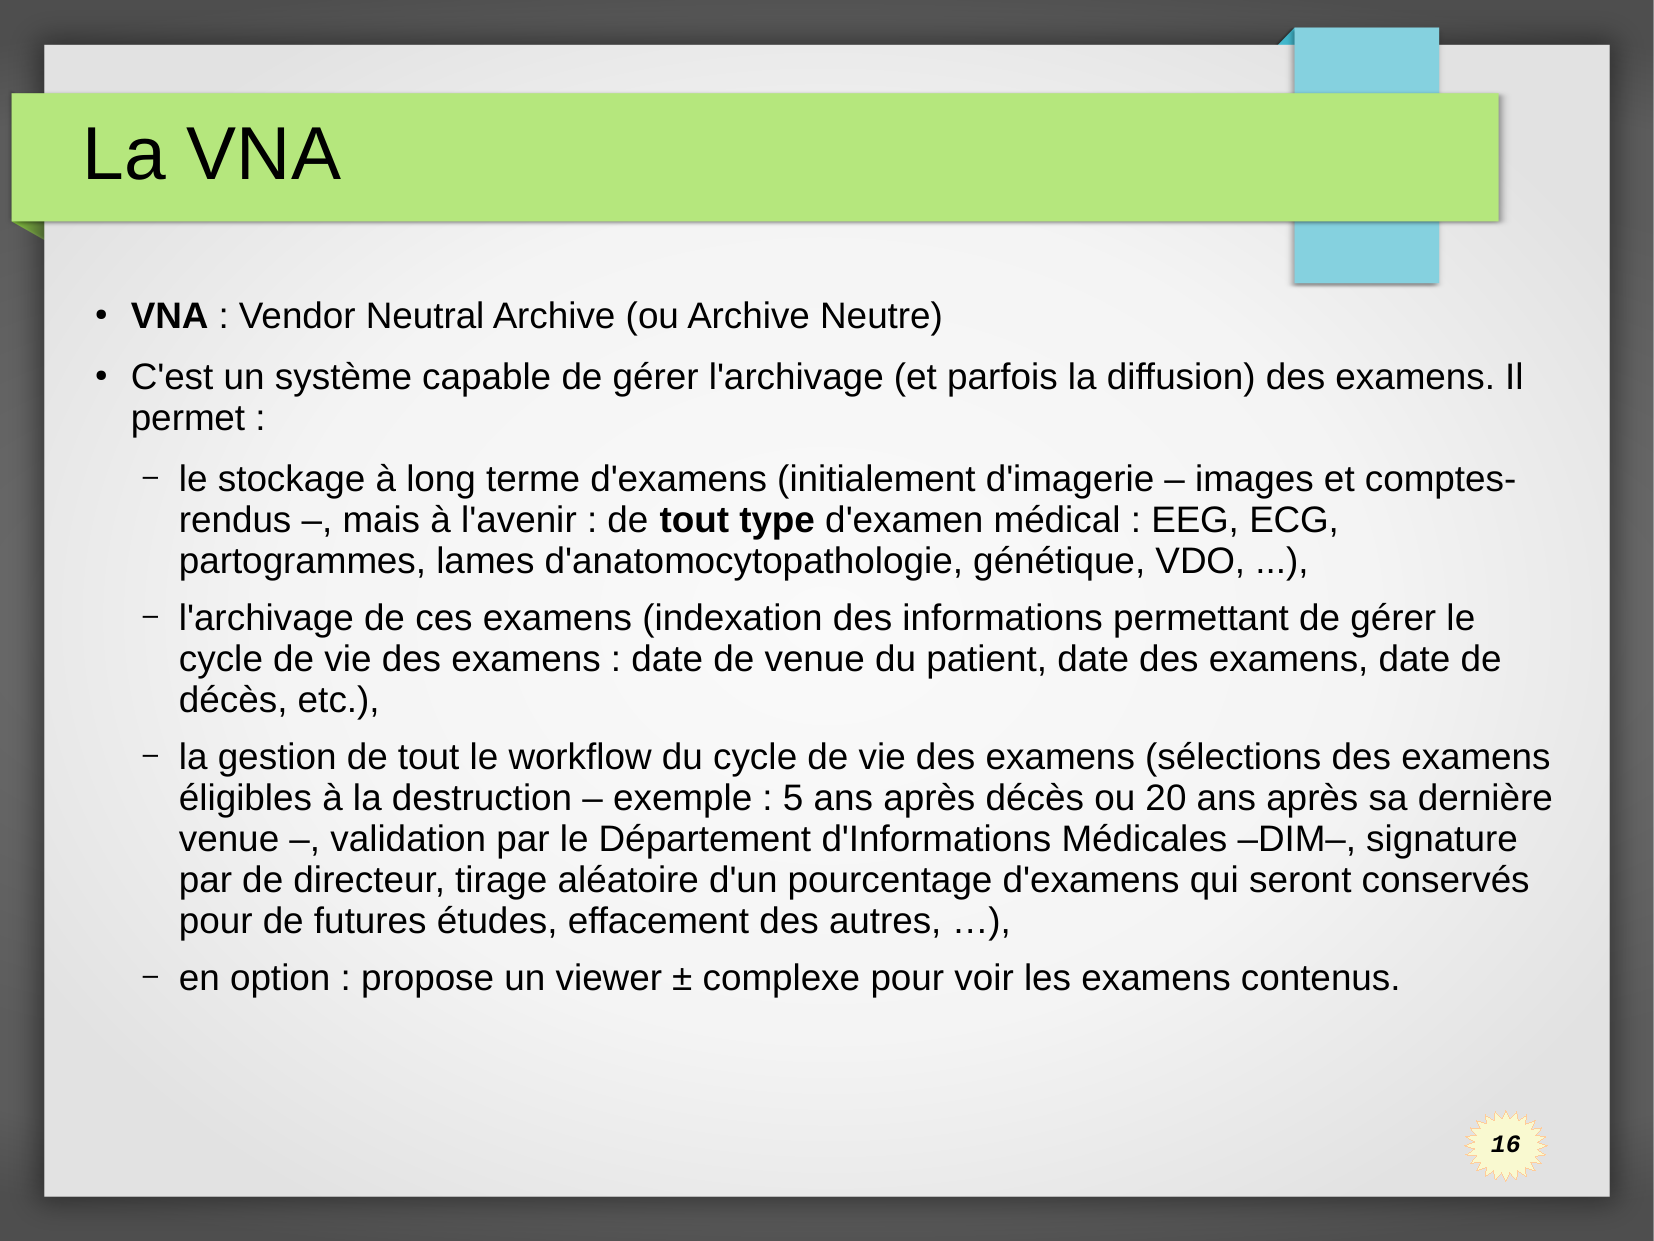

# La VNA
VNA : Vendor Neutral Archive (ou Archive Neutre)
C'est un système capable de gérer l'archivage (et parfois la diffusion) des examens. Il permet :
le stockage à long terme d'examens (initialement d'imagerie – images et comptes-rendus –, mais à l'avenir : de tout type d'examen médical : EEG, ECG, partogrammes, lames d'anatomocytopathologie, génétique, VDO, ...),
l'archivage de ces examens (indexation des informations permettant de gérer le cycle de vie des examens : date de venue du patient, date des examens, date de décès, etc.),
la gestion de tout le workflow du cycle de vie des examens (sélections des examens éligibles à la destruction – exemple : 5 ans après décès ou 20 ans après sa dernière venue –, validation par le Département d'Informations Médicales –DIM–, signature par de directeur, tirage aléatoire d'un pourcentage d'examens qui seront conservés pour de futures études, effacement des autres, …),
en option : propose un viewer ± complexe pour voir les examens contenus.